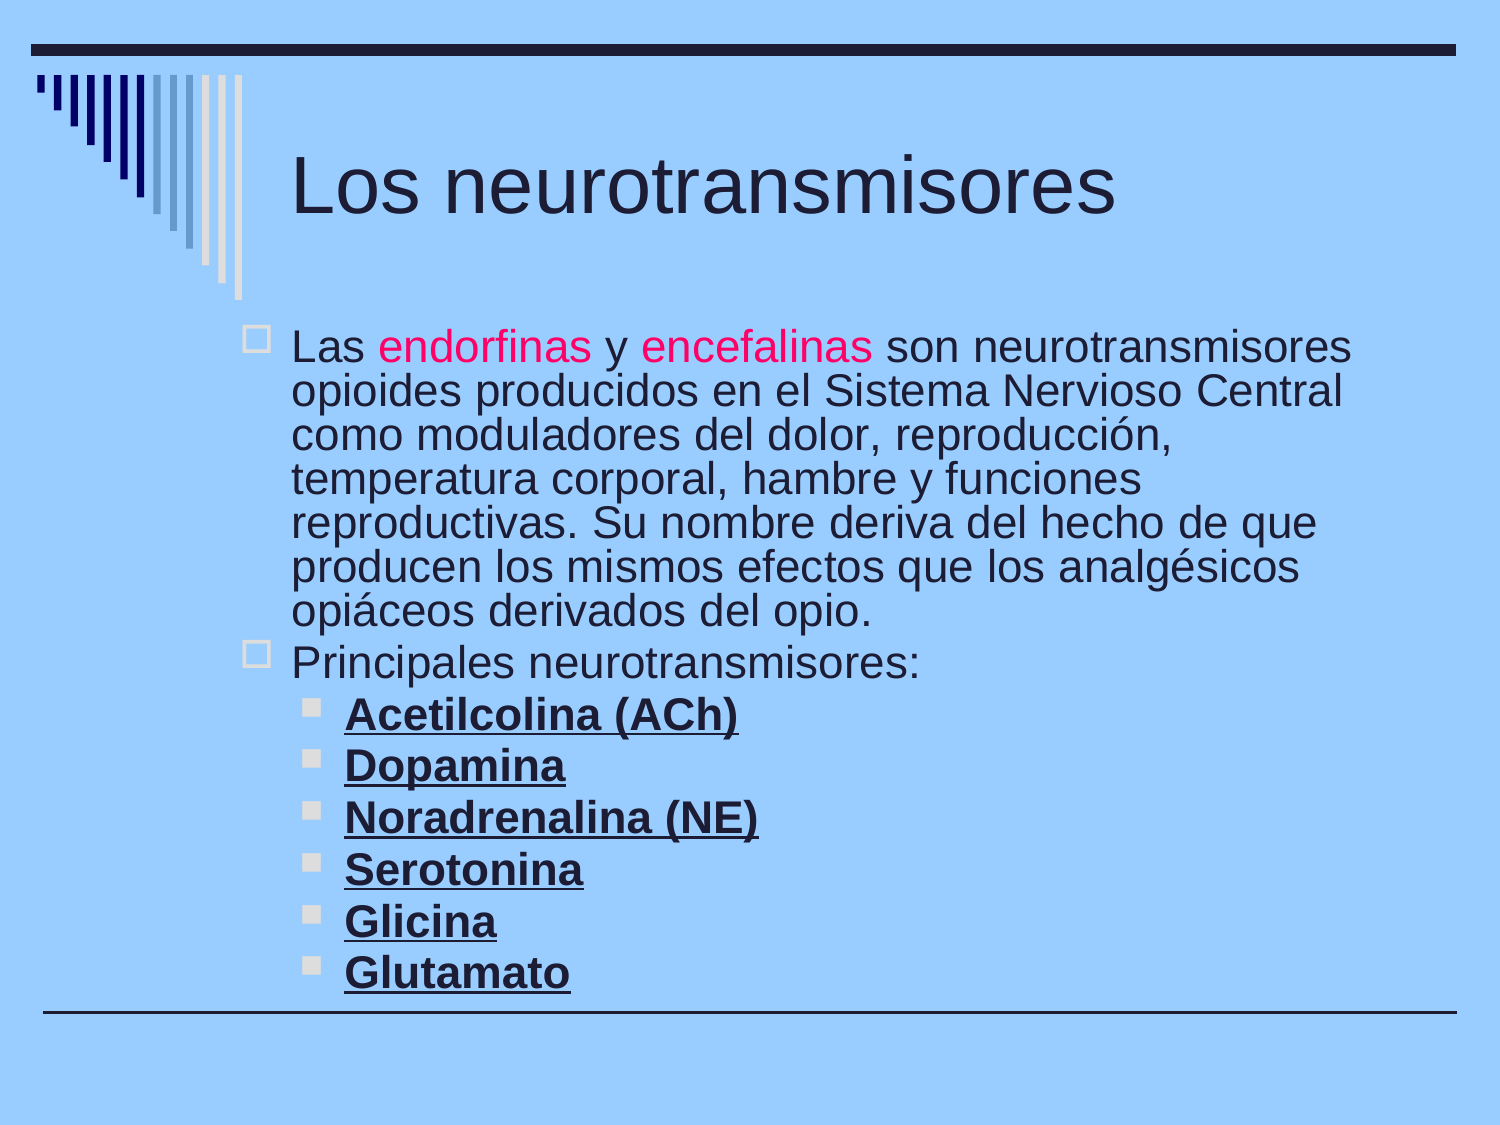

# Los neurotransmisores
Las endorfinas y encefalinas son neurotransmisores opioides producidos en el Sistema Nervioso Central como moduladores del dolor, reproducción, temperatura corporal, hambre y funciones reproductivas. Su nombre deriva del hecho de que producen los mismos efectos que los analgésicos opiáceos derivados del opio.
Principales neurotransmisores:
Acetilcolina (ACh)
Dopamina
Noradrenalina (NE)
Serotonina
Glicina
Glutamato